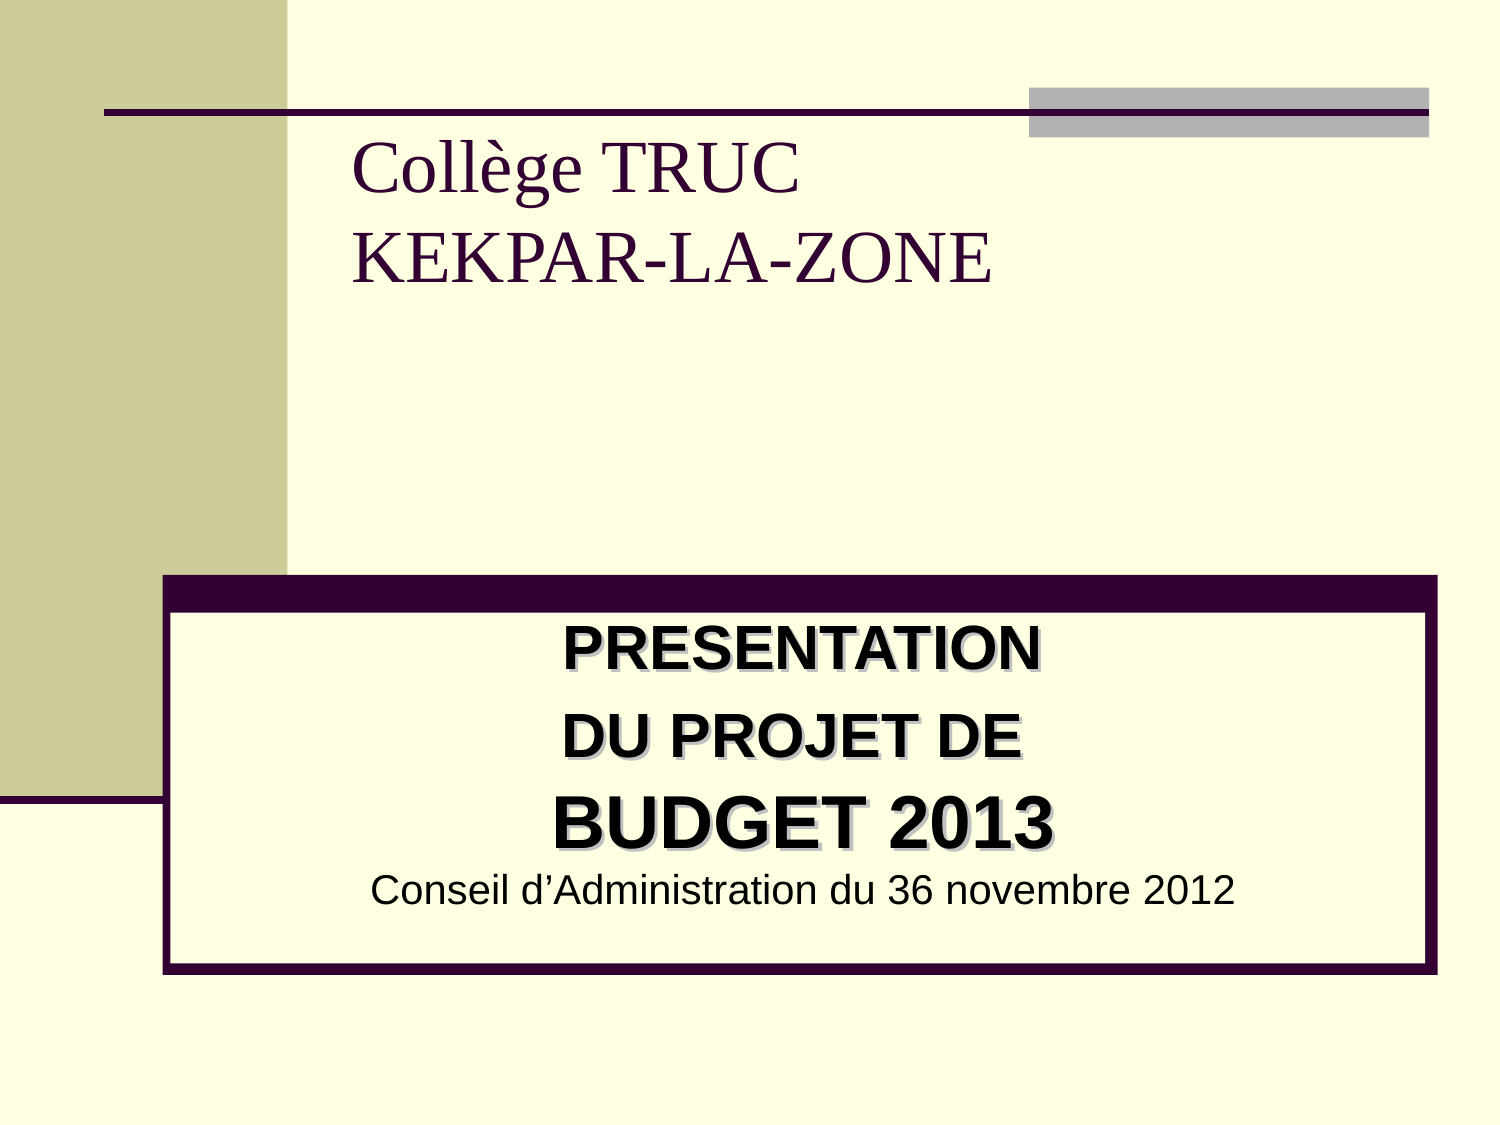

# Collège TRUC KEKPAR-LA-ZONE
PRESENTATION
DU PROJET DE
BUDGET 2013
Conseil d’Administration du 36 novembre 2012